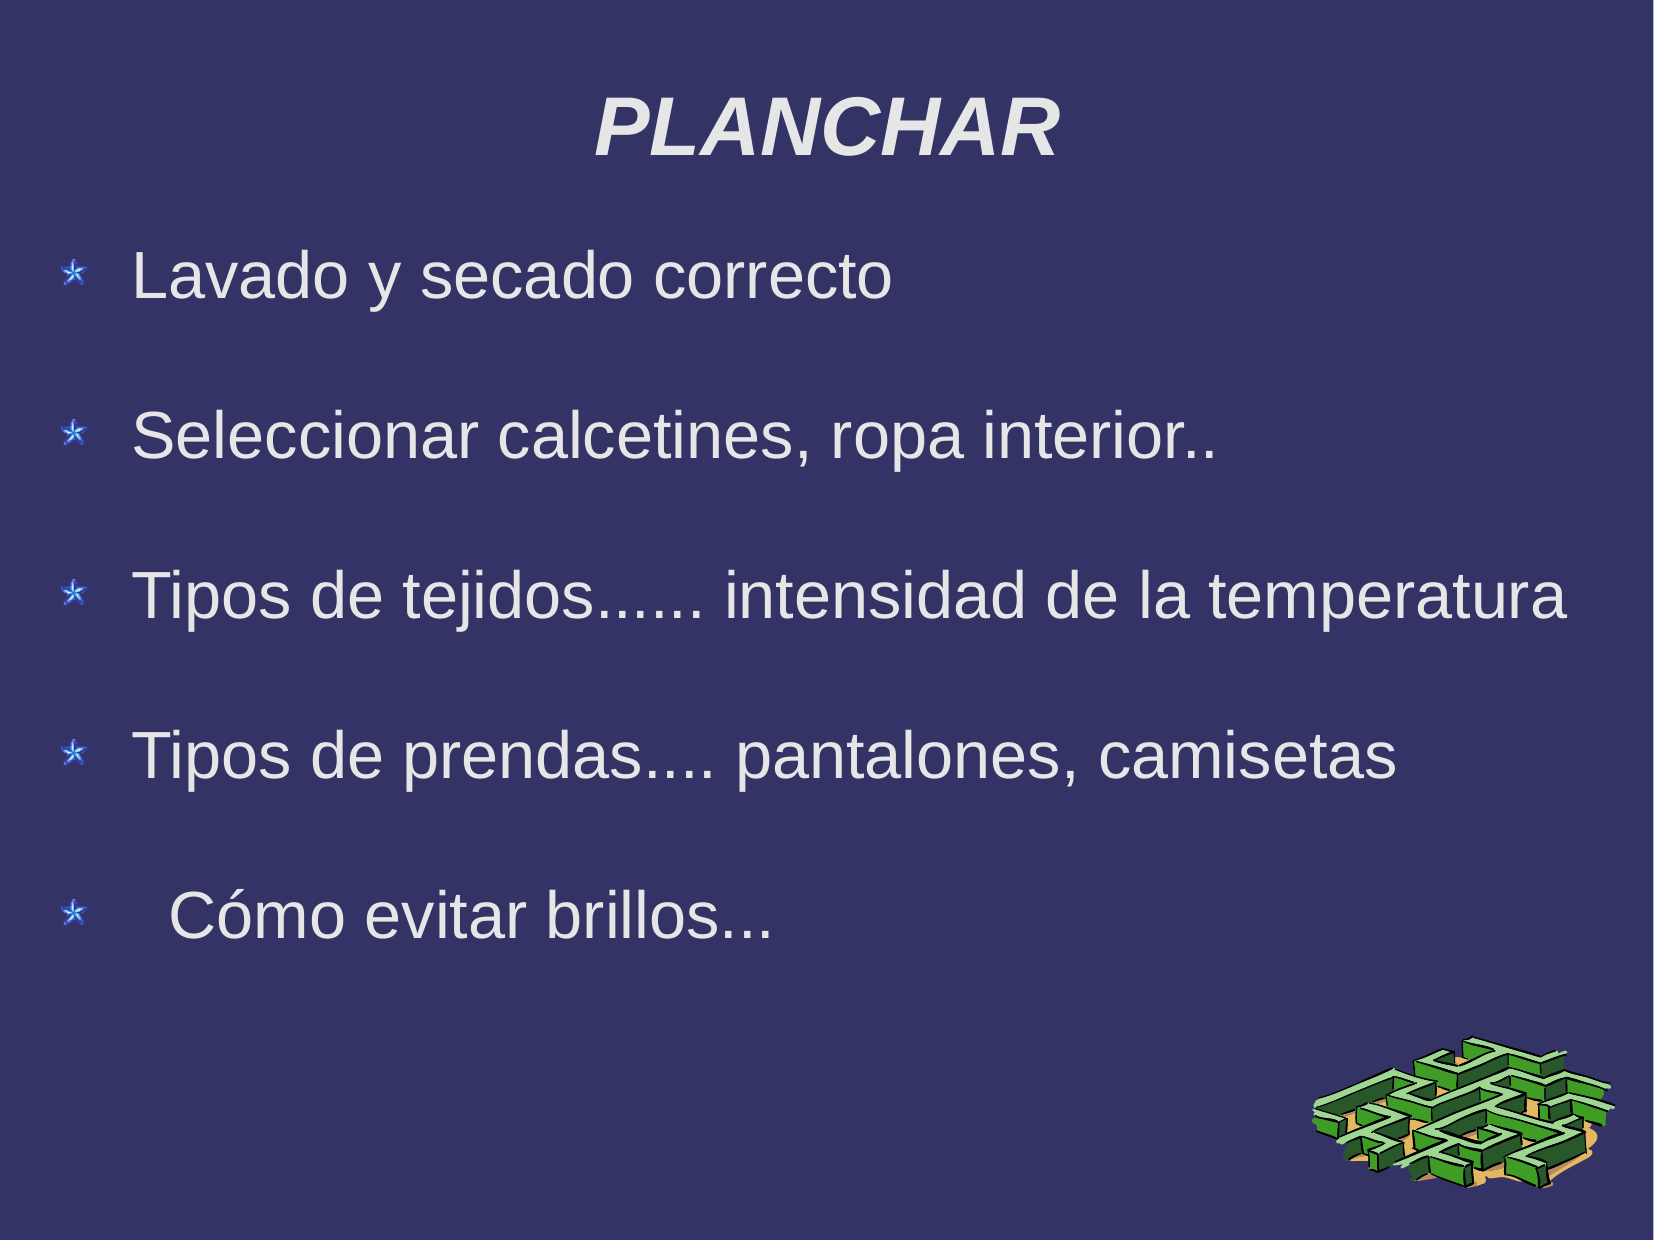

# PLANCHAR
 Lavado y secado correcto
 Seleccionar calcetines, ropa interior..
 Tipos de tejidos...... intensidad de la temperatura
 Tipos de prendas.... pantalones, camisetas
 Cómo evitar brillos...